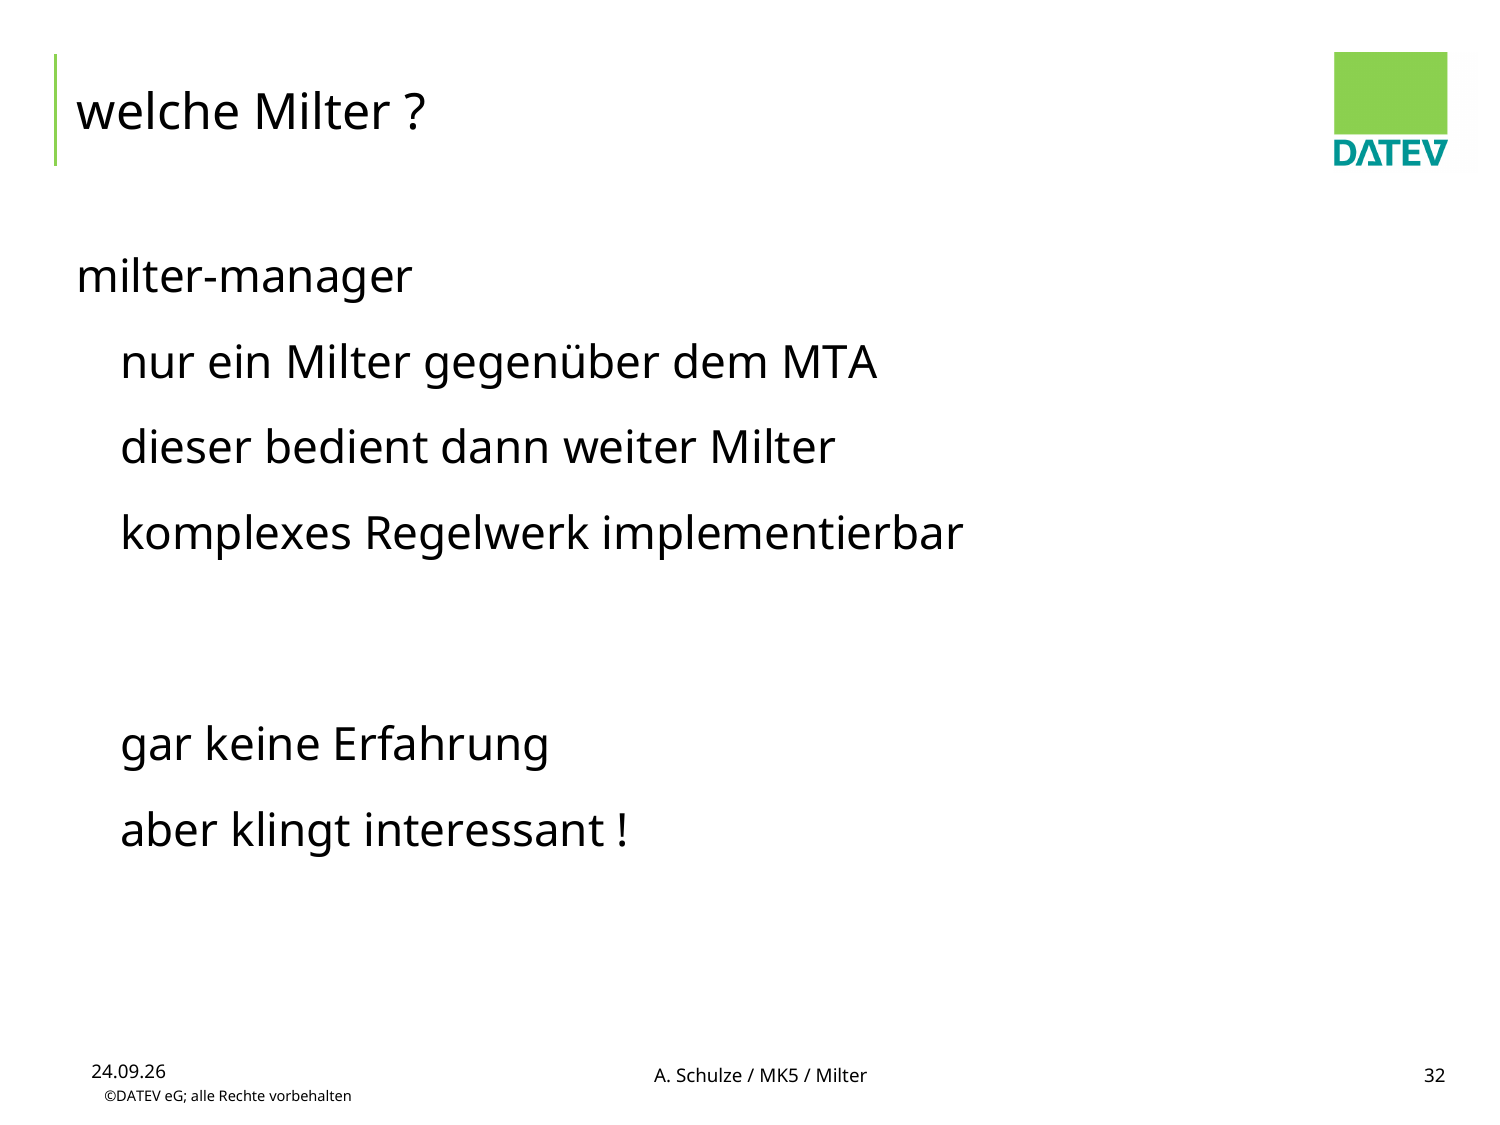

# welche Milter ?
milter-manager
nur ein Milter gegenüber dem MTA
dieser bedient dann weiter Milter
komplexes Regelwerk implementierbar
gar keine Erfahrung
aber klingt interessant !
A. Schulze / MK5 / Milter
32